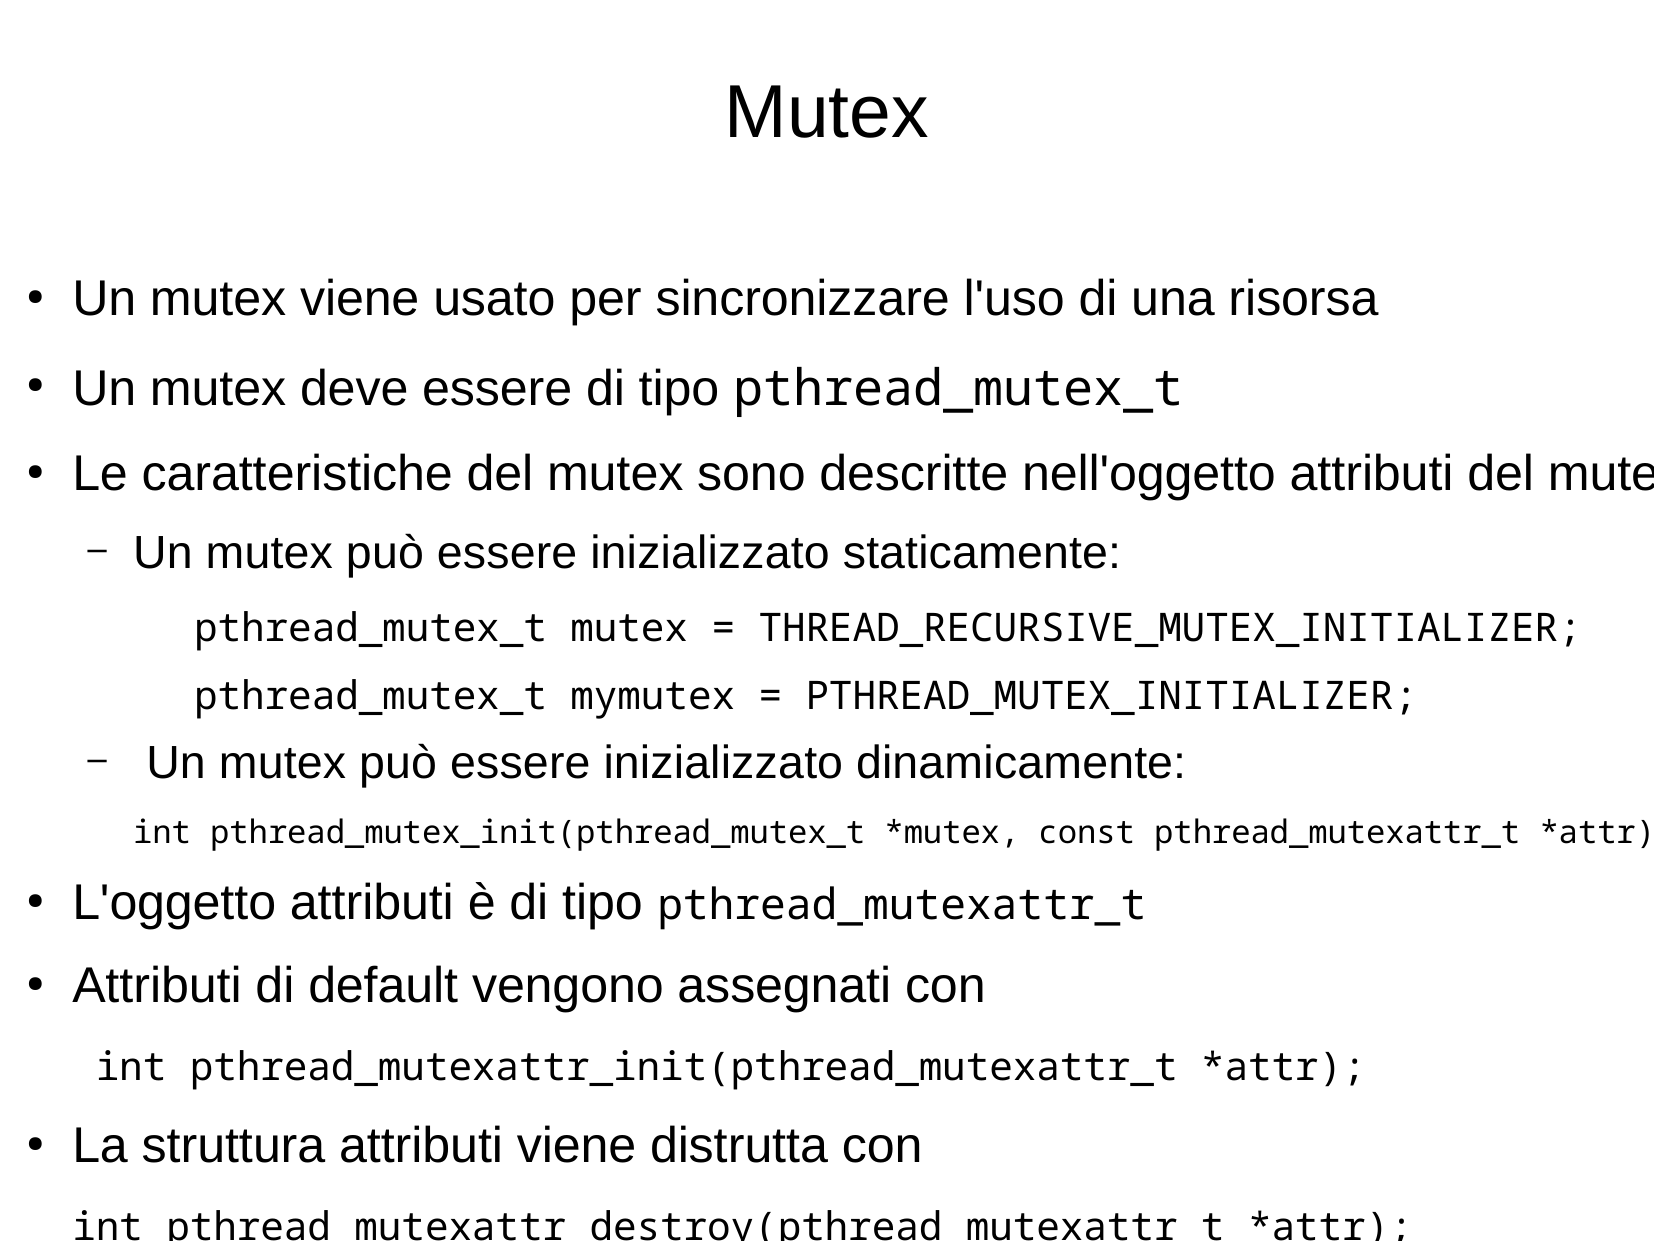

# Mutex
Un mutex viene usato per sincronizzare l'uso di una risorsa
Un mutex deve essere di tipo pthread_mutex_t
Le caratteristiche del mutex sono descritte nell'oggetto attributi del mutex
Un mutex può essere inizializzato staticamente:
pthread_mutex_t mutex = THREAD_RECURSIVE_MUTEX_INITIALIZER;
pthread_mutex_t mymutex = PTHREAD_MUTEX_INITIALIZER;
 Un mutex può essere inizializzato dinamicamente:
int pthread_mutex_init(pthread_mutex_t *mutex, const pthread_mutexattr_t *attr);
L'oggetto attributi è di tipo pthread_mutexattr_t
Attributi di default vengono assegnati con
 int pthread_mutexattr_init(pthread_mutexattr_t *attr);
La struttura attributi viene distrutta con
int pthread_mutexattr_destroy(pthread_mutexattr_t *attr);